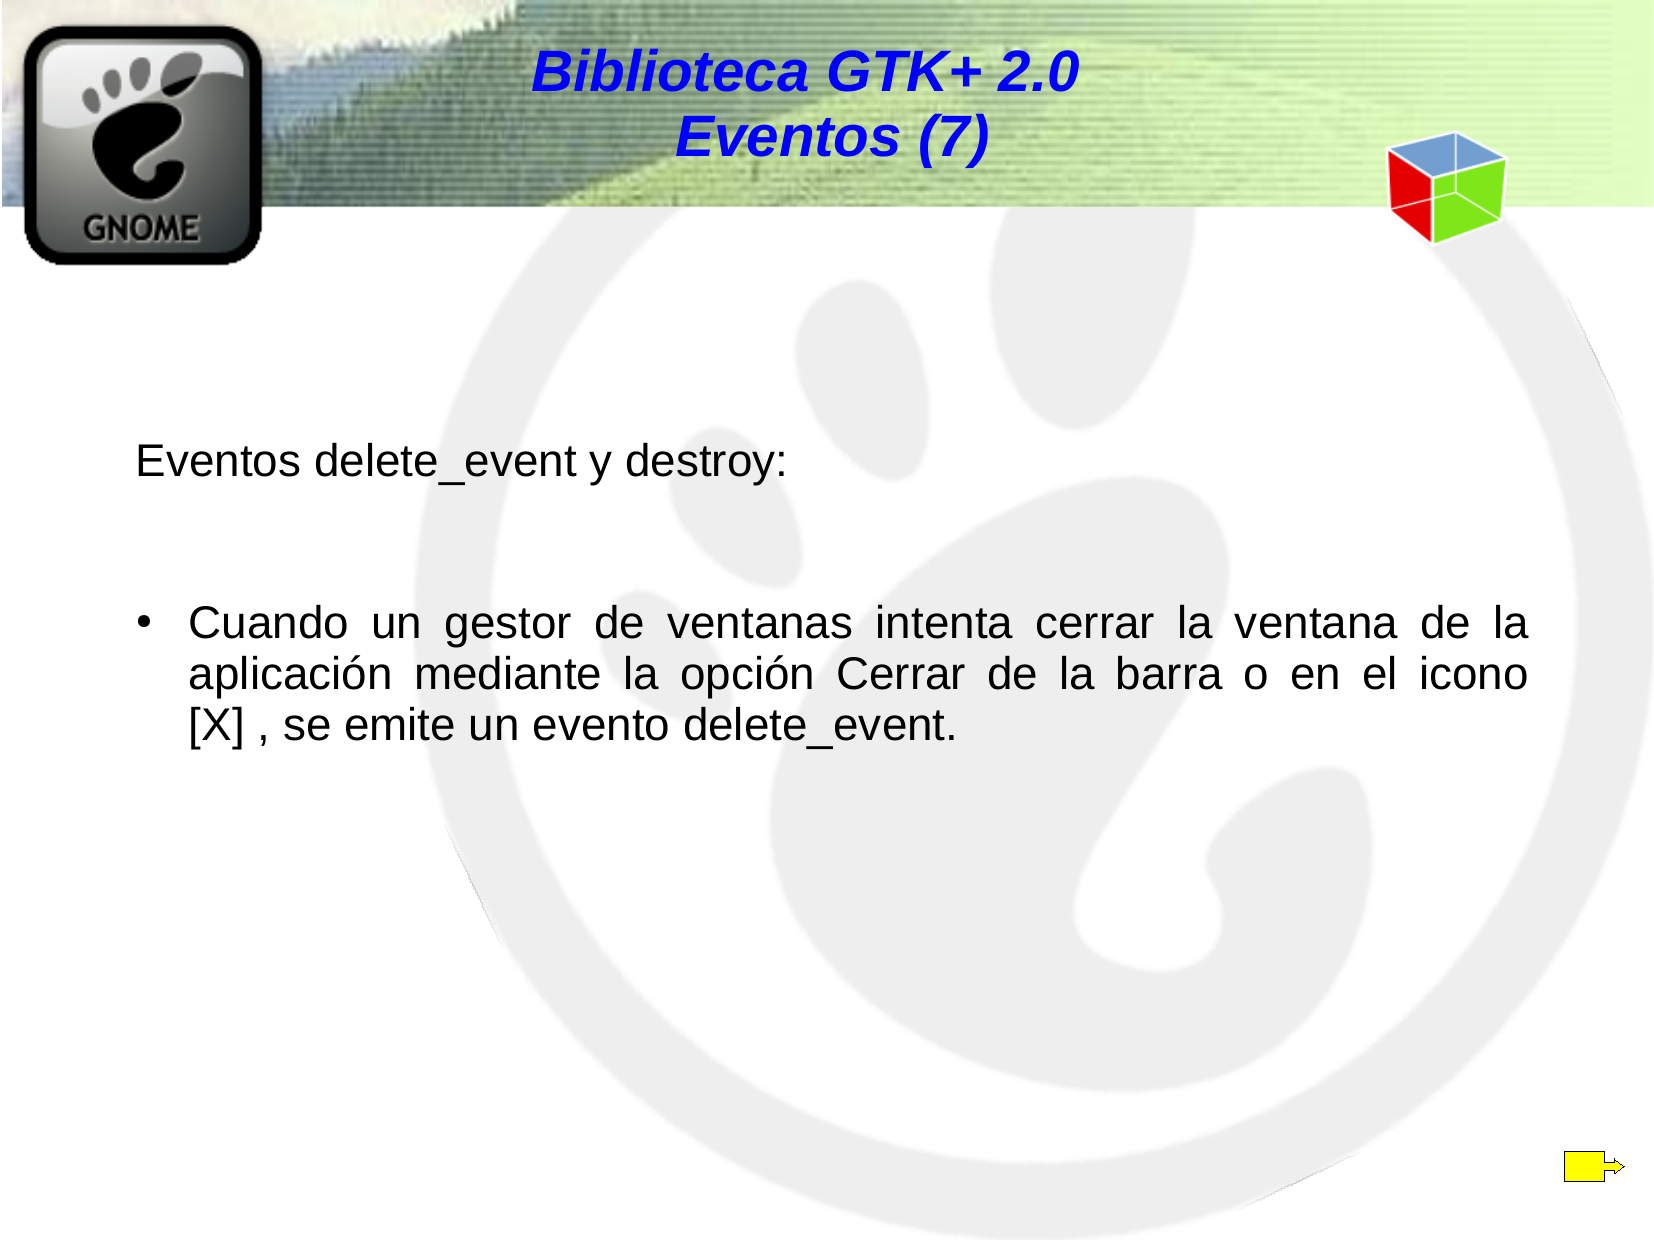

# Biblioteca GTK+ 2.0 Eventos (7)
Eventos delete_event y destroy:
Cuando un gestor de ventanas intenta cerrar la ventana de la aplicación mediante la opción Cerrar de la barra o en el icono [X] , se emite un evento delete_event.